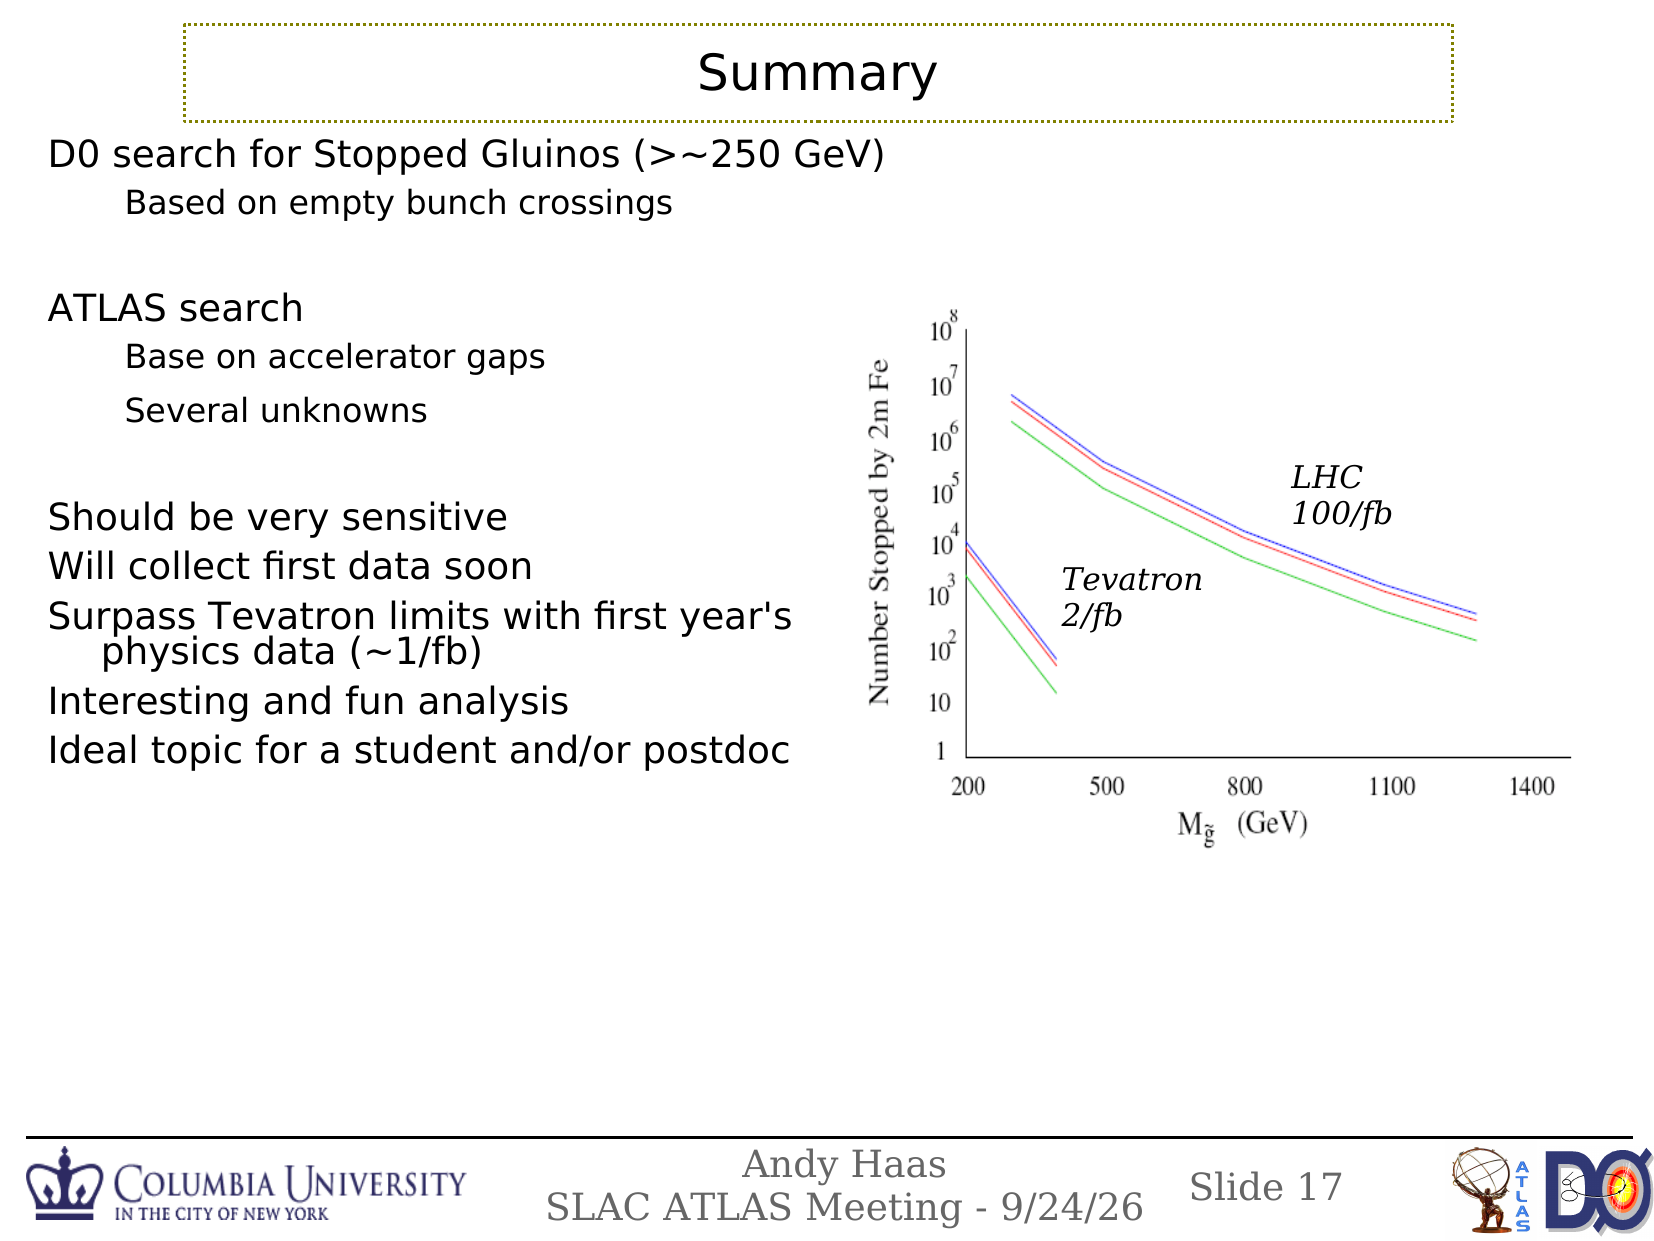

# Summary
D0 search for Stopped Gluinos (>~250 GeV)
Based on empty bunch crossings
ATLAS search
Base on accelerator gaps
Several unknowns
Should be very sensitive
Will collect first data soon
Surpass Tevatron limits with first year's physics data (~1/fb)
Interesting and fun analysis
Ideal topic for a student and/or postdoc
LHC
100/fb
Tevatron
2/fb